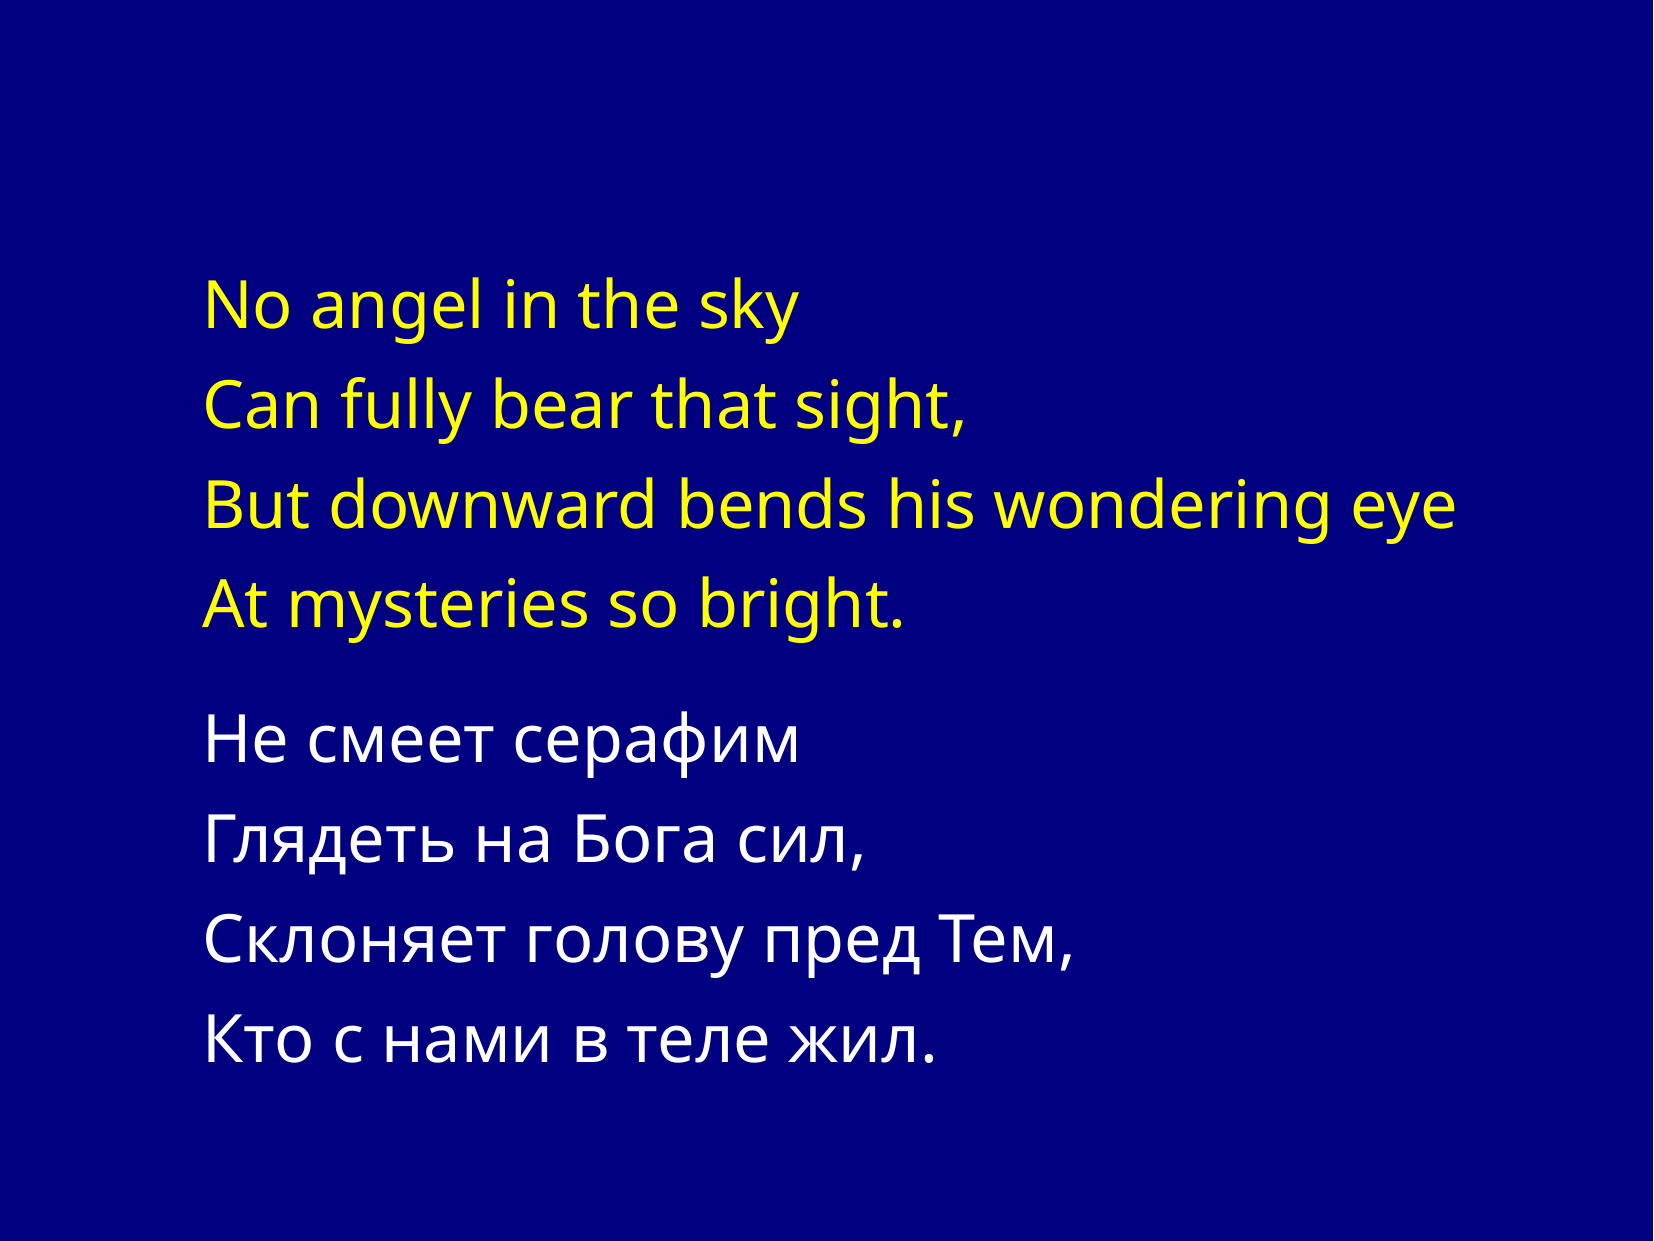

No angel in the sky
	Can fully bear that sight,
	But downward bends his wondering eye
	At mysteries so bright.
	Не смеет серафим
	Глядеть на Бога сил,
	Склоняет голову пред Тем,
	Кто с нами в теле жил.